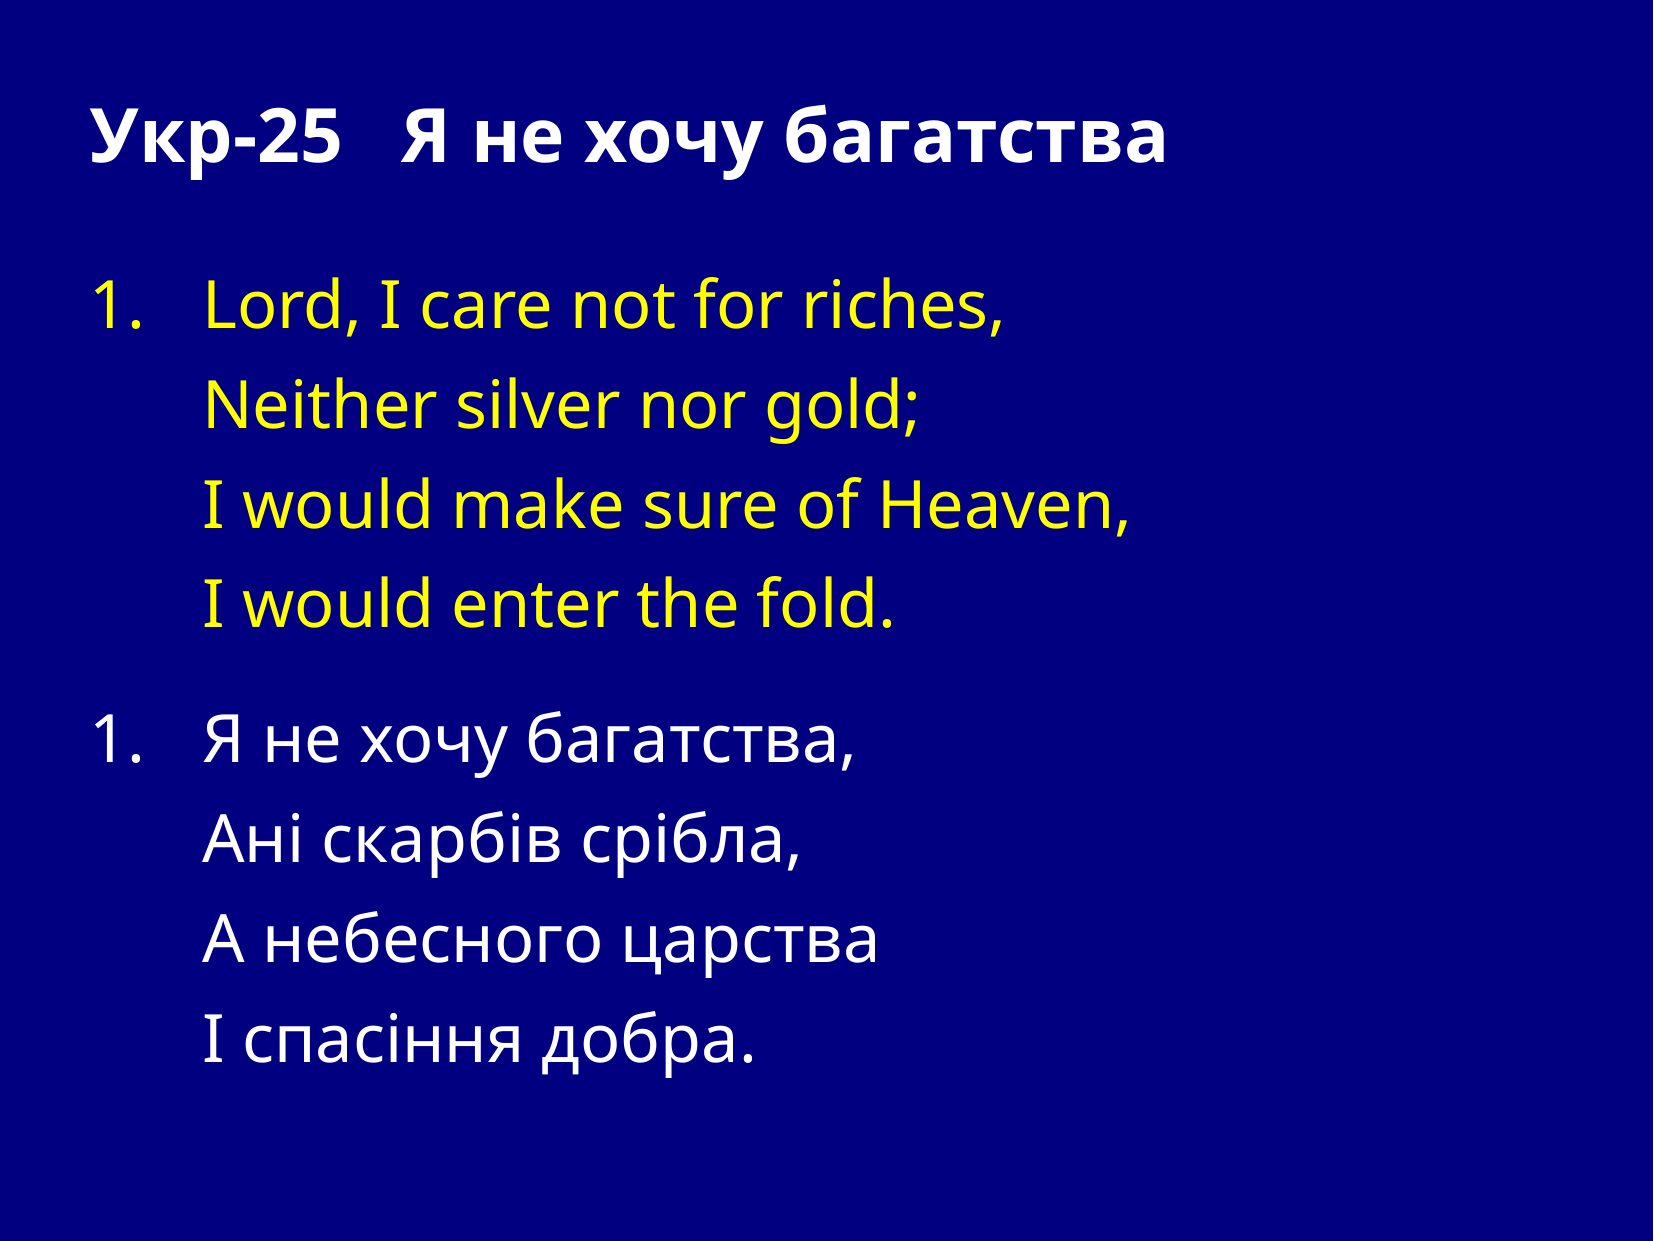

Укр-25 Я не хочу багатства
1.	Lord, I care not for riches,
	Neither silver nor gold;
	I would make sure of Heaven,
	I would enter the fold.
1.	Я не хочу багатства,
	Ані скарбів срібла,
	А небесного царства
	І спасіння добра.